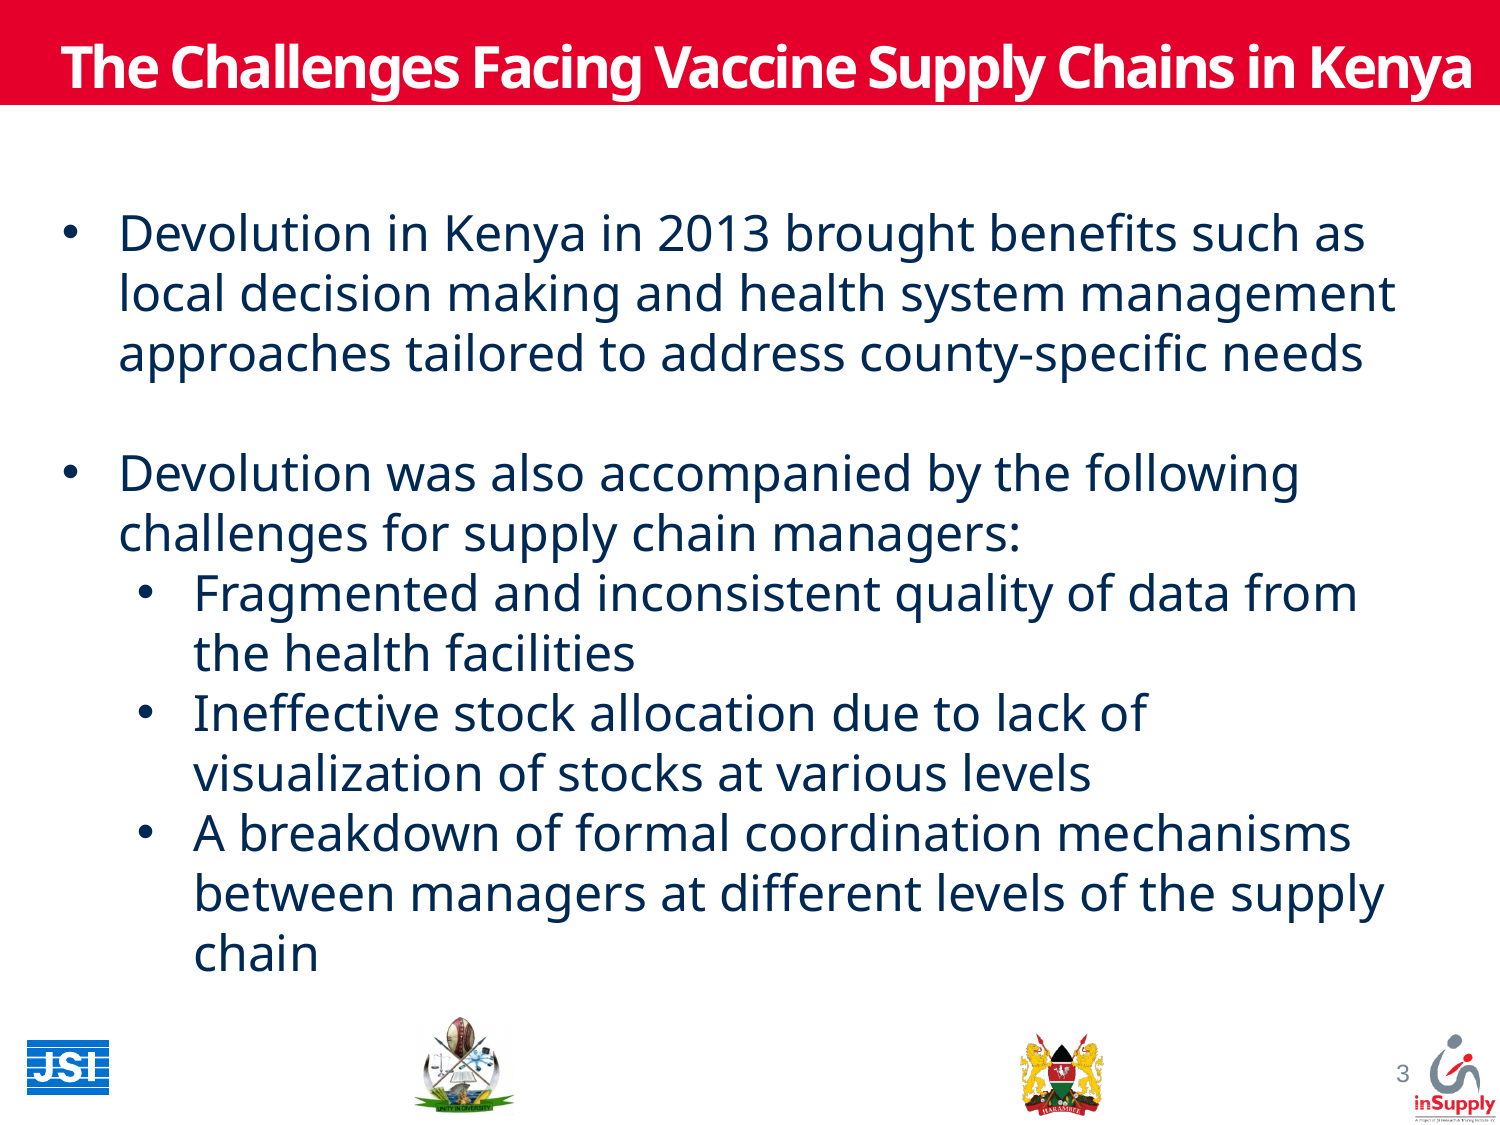

The Challenges Facing Vaccine Supply Chains in Kenya
Devolution in Kenya in 2013 brought benefits such as local decision making and health system management approaches tailored to address county-specific needs
Devolution was also accompanied by the following challenges for supply chain managers:
Fragmented and inconsistent quality of data from the health facilities
Ineffective stock allocation due to lack of visualization of stocks at various levels
A breakdown of formal coordination mechanisms between managers at different levels of the supply chain